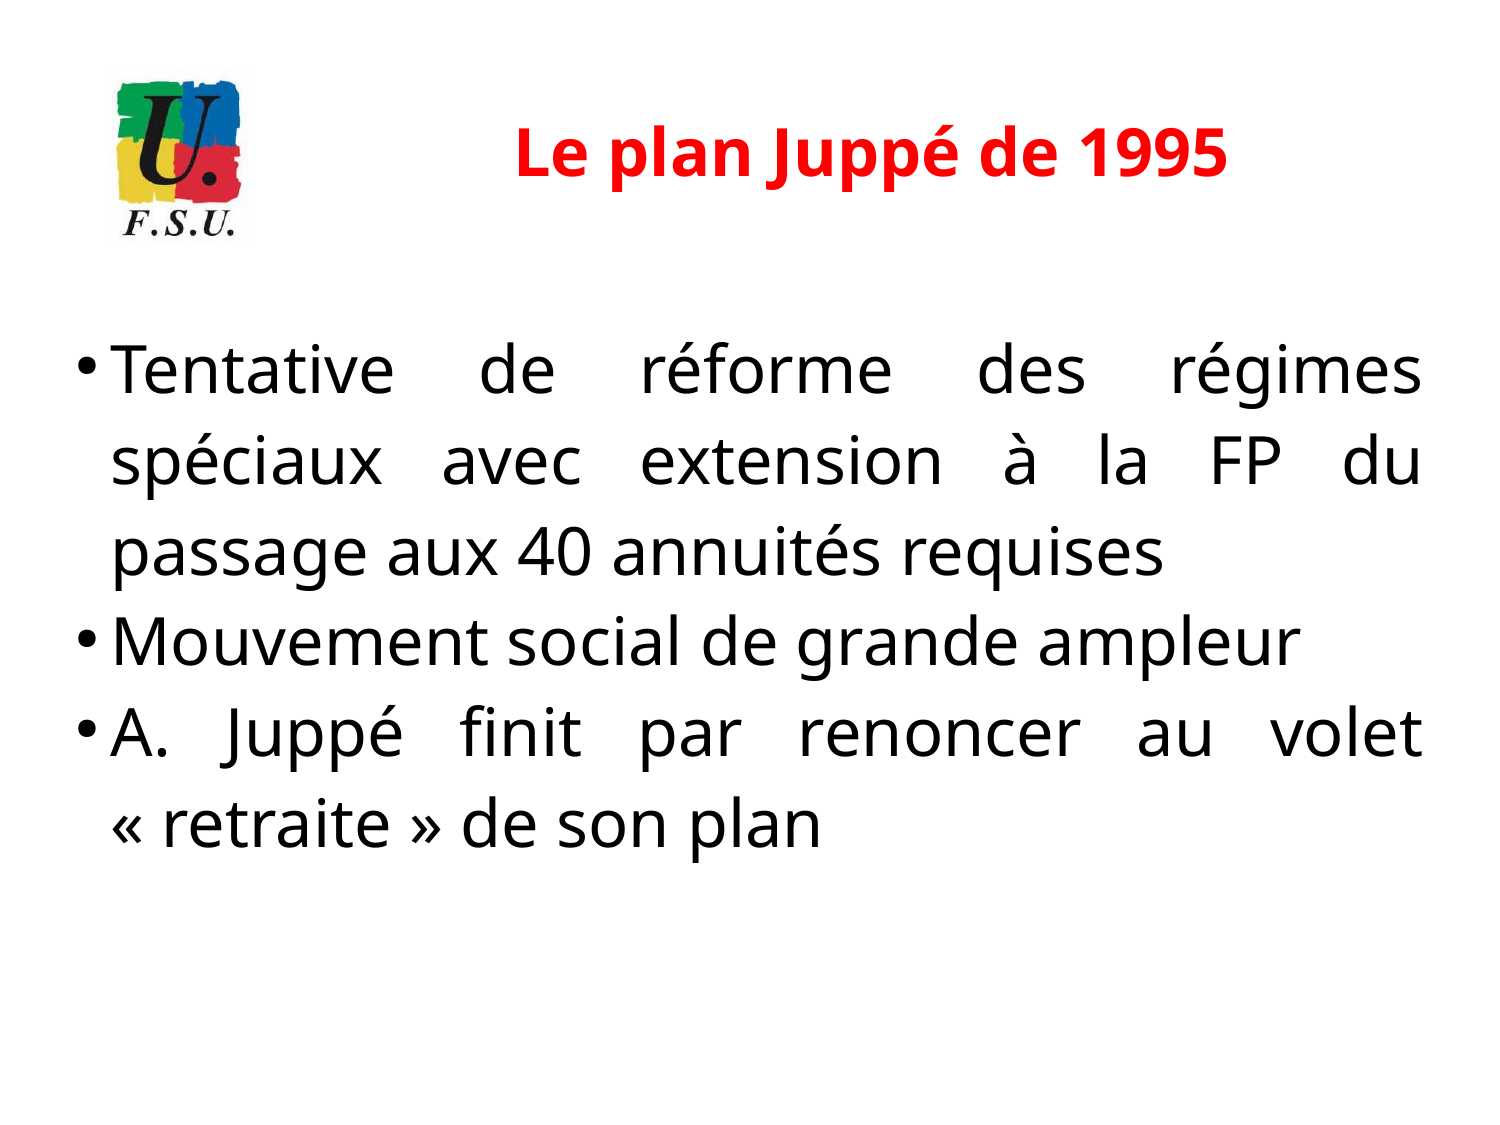

# Le plan Juppé de 1995
Tentative de réforme des régimes spéciaux avec extension à la FP du passage aux 40 annuités requises
Mouvement social de grande ampleur
A. Juppé finit par renoncer au volet « retraite » de son plan